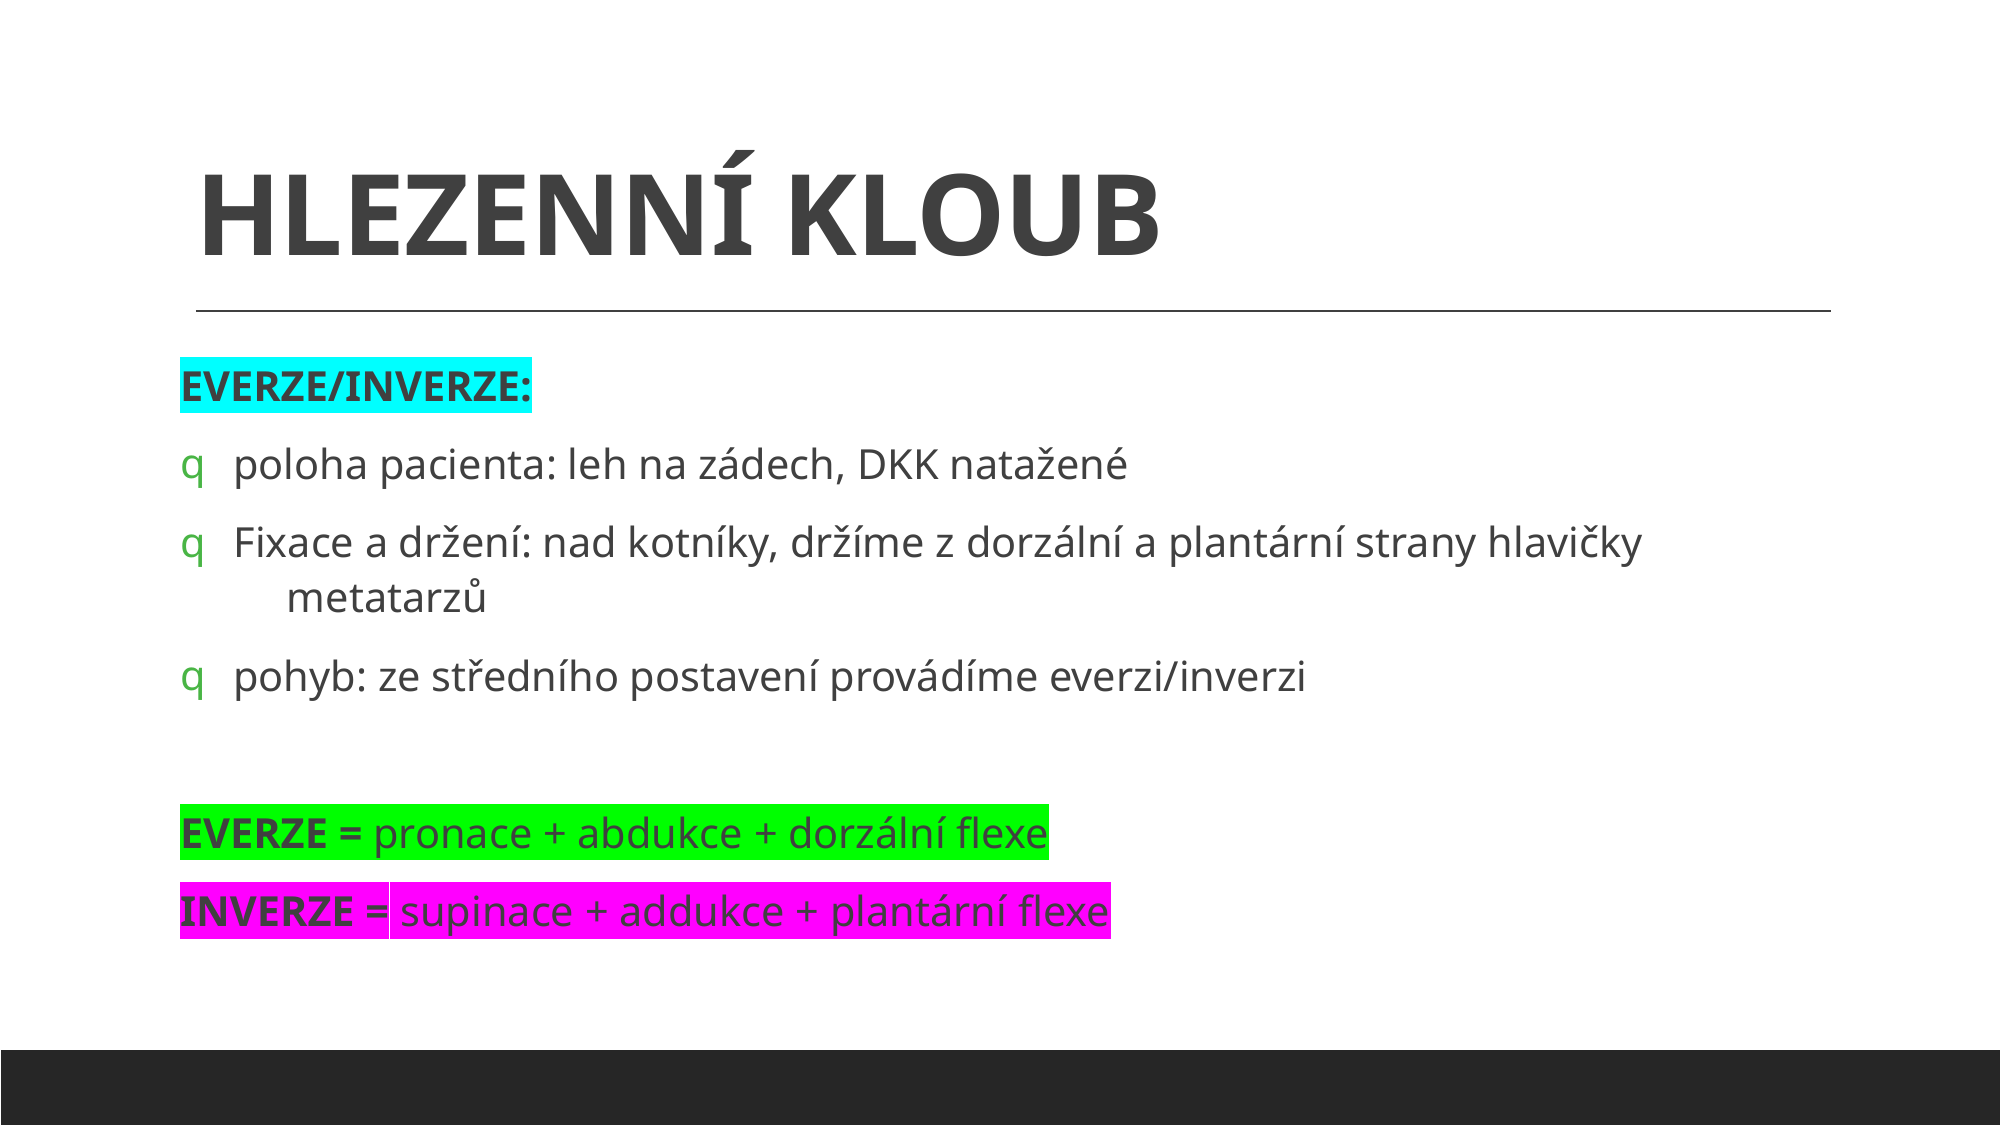

# HLEZENNÍ KLOUB
EVERZE/INVERZE:
poloha pacienta: leh na zádech, DKK natažené
Fixace a držení: nad kotníky, držíme z dorzální a plantární strany hlavičky metatarzů
pohyb: ze středního postavení provádíme everzi/inverzi
EVERZE = pronace + abdukce + dorzální flexe
INVERZE = supinace + addukce + plantární flexe